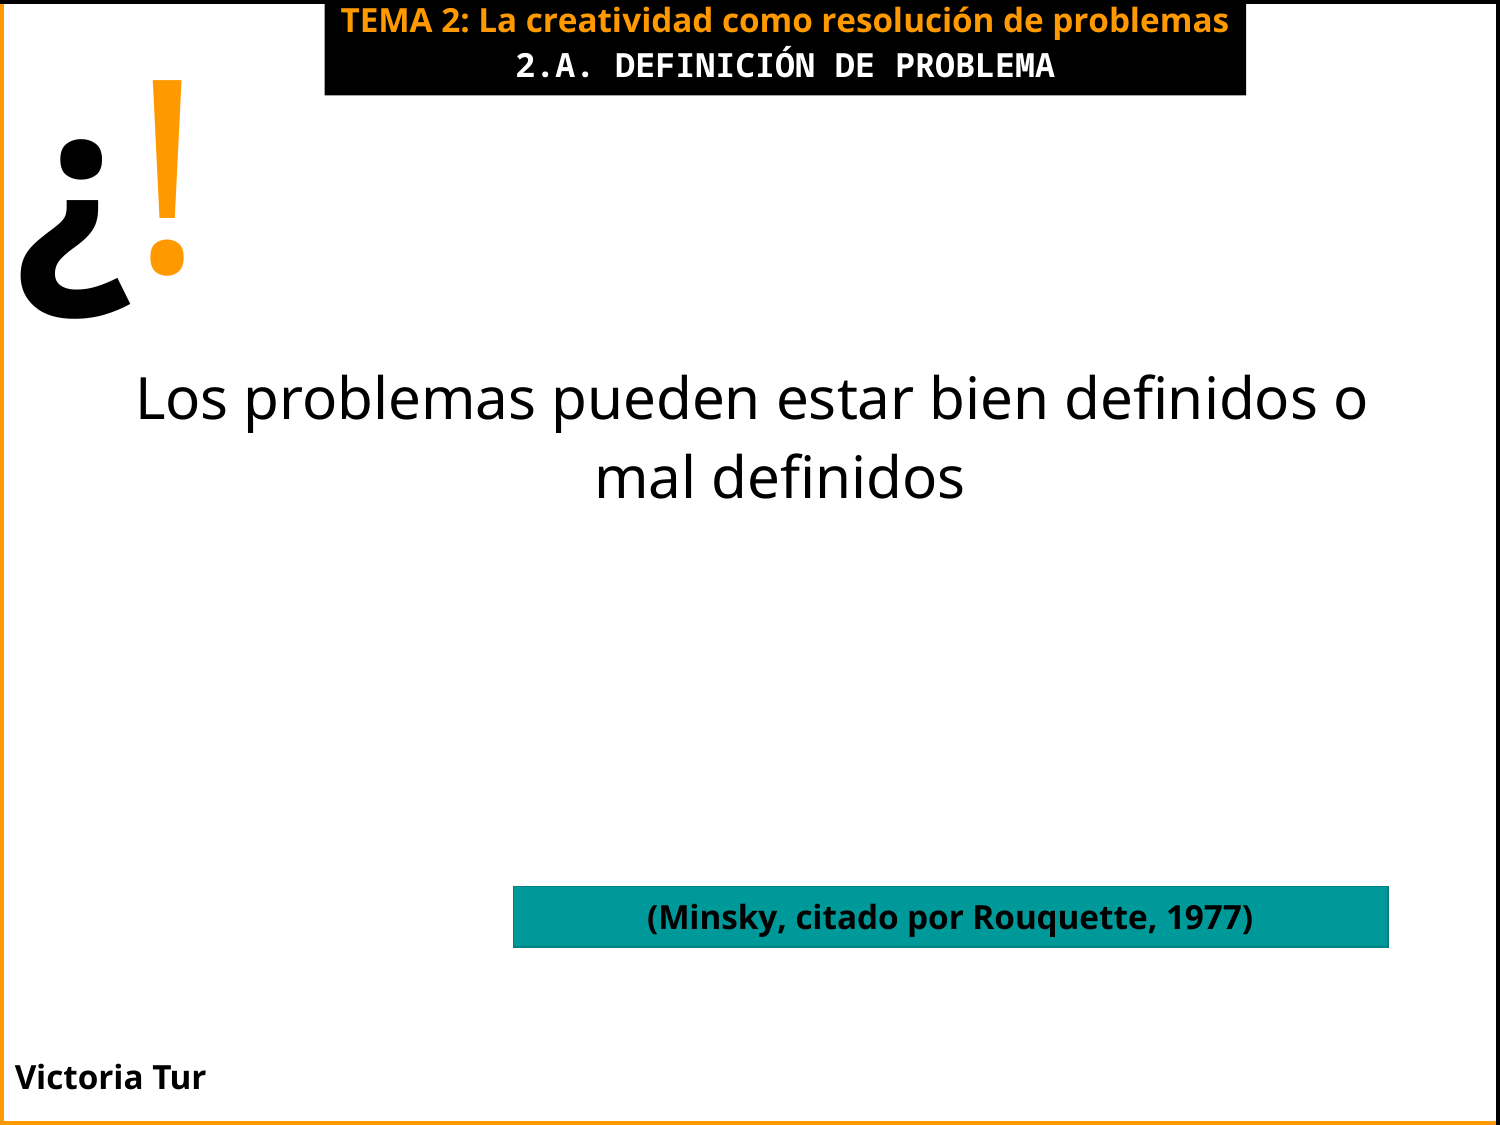

# Los problemas pueden estar bien definidos o mal definidos
(Minsky, citado por Rouquette, 1977)